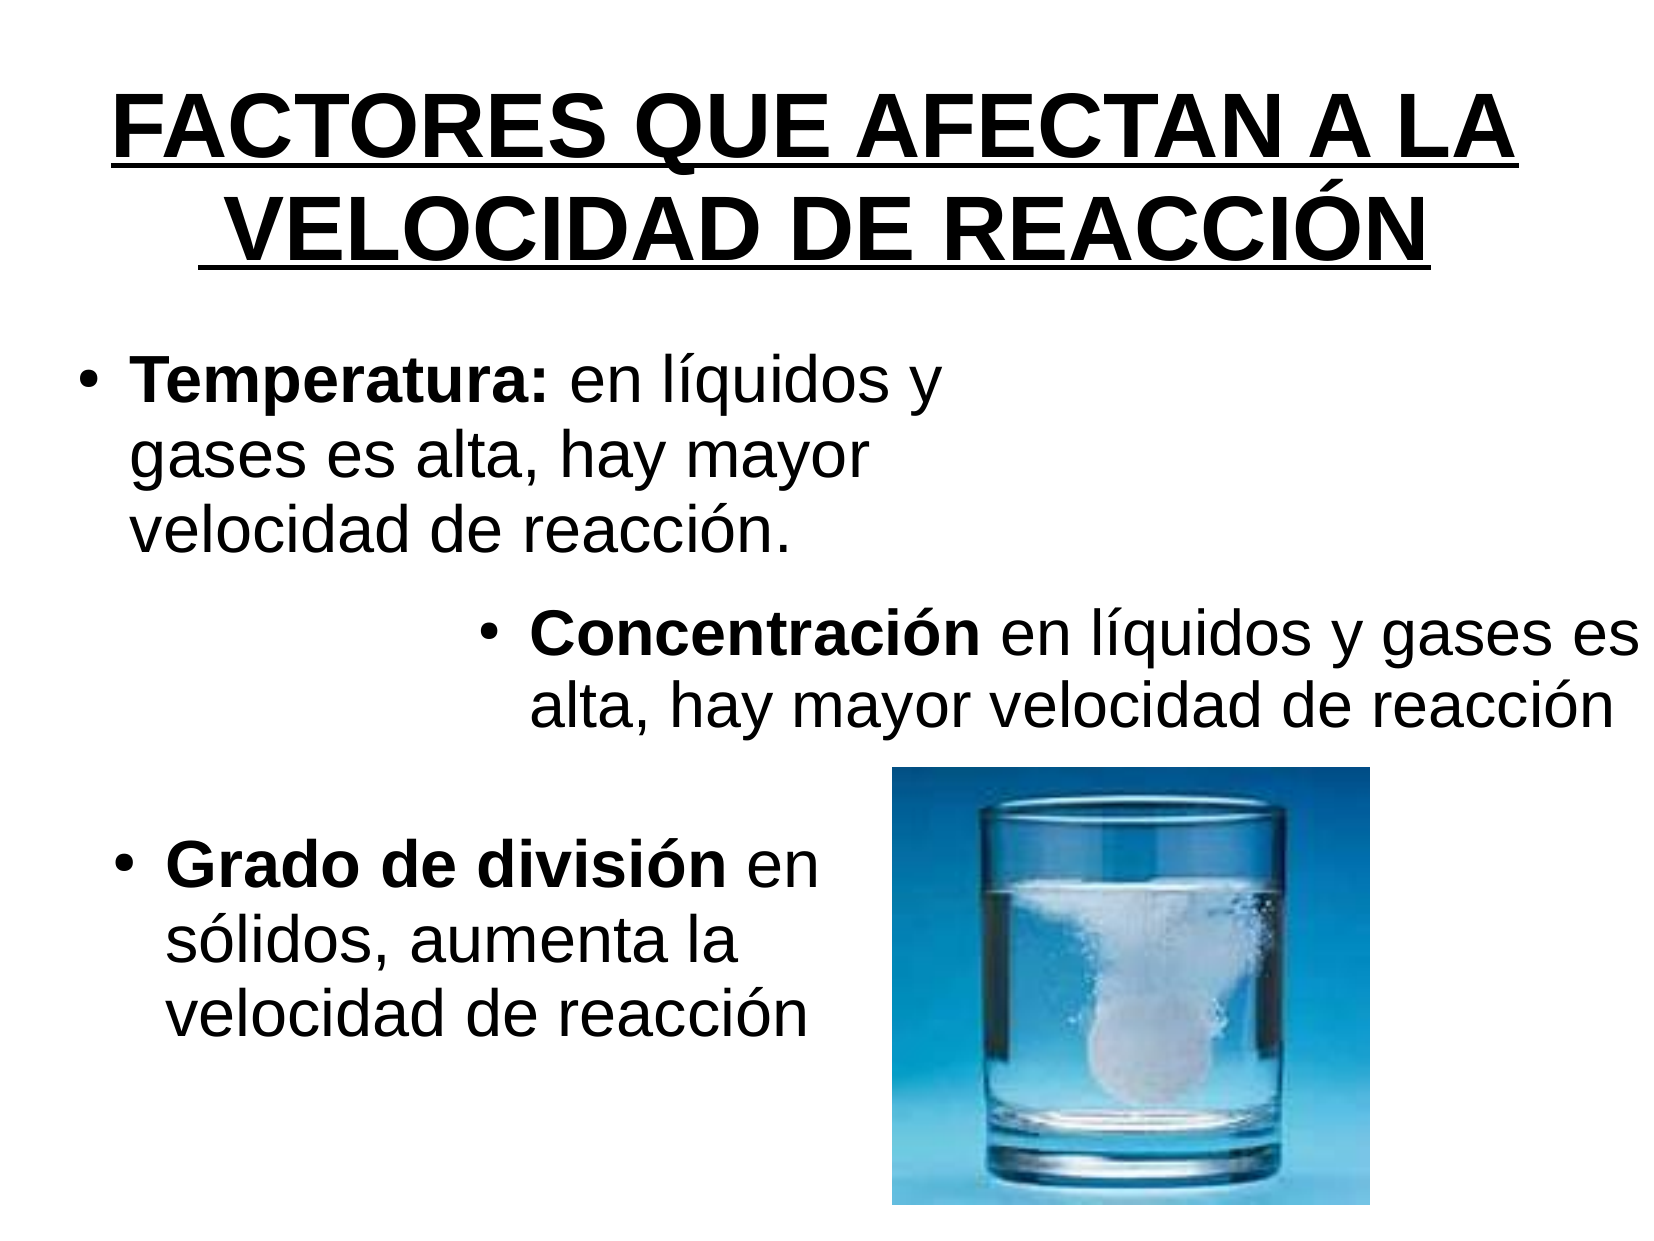

# FACTORES QUE AFECTAN A LA VELOCIDAD DE REACCIÓN
Temperatura: en líquidos y gases es alta, hay mayor velocidad de reacción.
Concentración en líquidos y gases es alta, hay mayor velocidad de reacción
Grado de división en sólidos, aumenta la velocidad de reacción